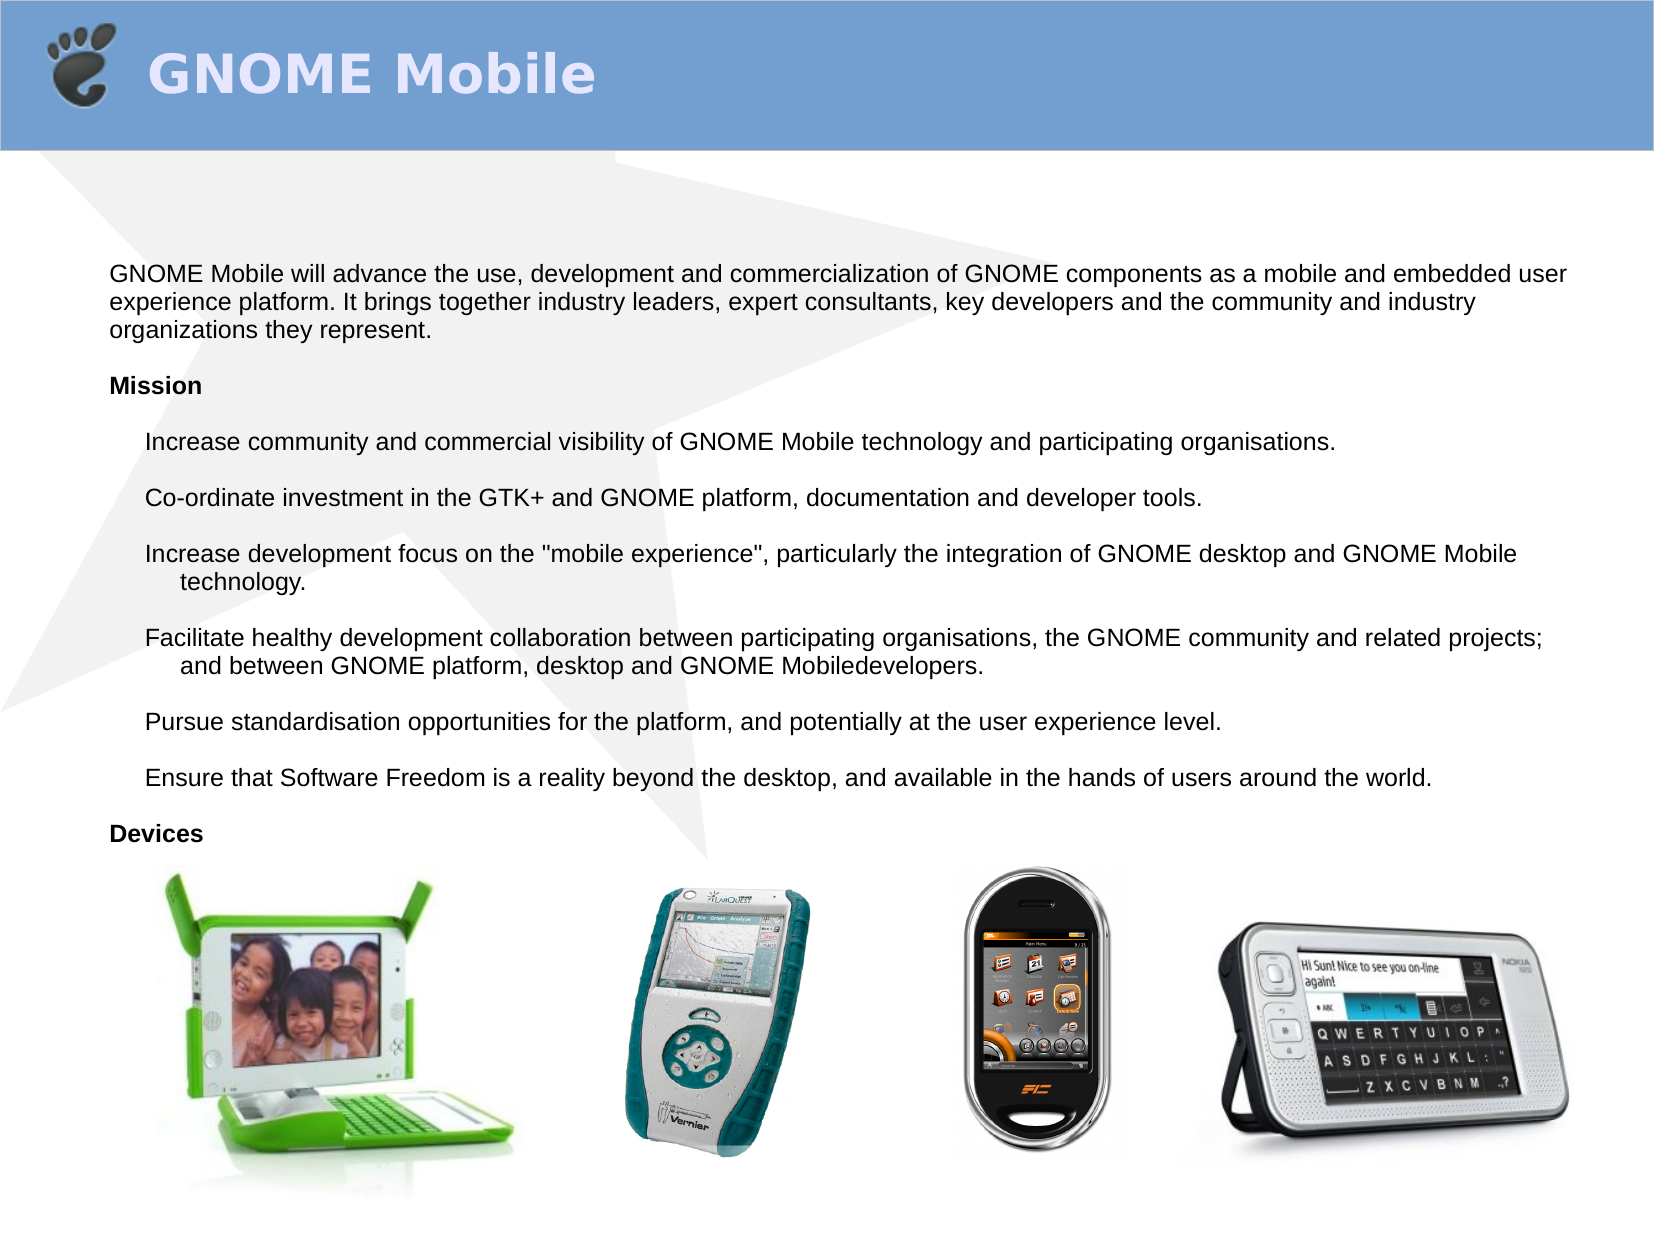

GNOME Mobile
#
GNOME Mobile will advance the use, development and commercialization of GNOME components as a mobile and embedded user experience platform. It brings together industry leaders, expert consultants, key developers and the community and industry organizations they represent.
Mission
Increase community and commercial visibility of GNOME Mobile technology and participating organisations.
Co-ordinate investment in the GTK+ and GNOME platform, documentation and developer tools.
Increase development focus on the "mobile experience", particularly the integration of GNOME desktop and GNOME Mobile technology.
Facilitate healthy development collaboration between participating organisations, the GNOME community and related projects; and between GNOME platform, desktop and GNOME Mobiledevelopers.
Pursue standardisation opportunities for the platform, and potentially at the user experience level.
Ensure that Software Freedom is a reality beyond the desktop, and available in the hands of users around the world.
Devices